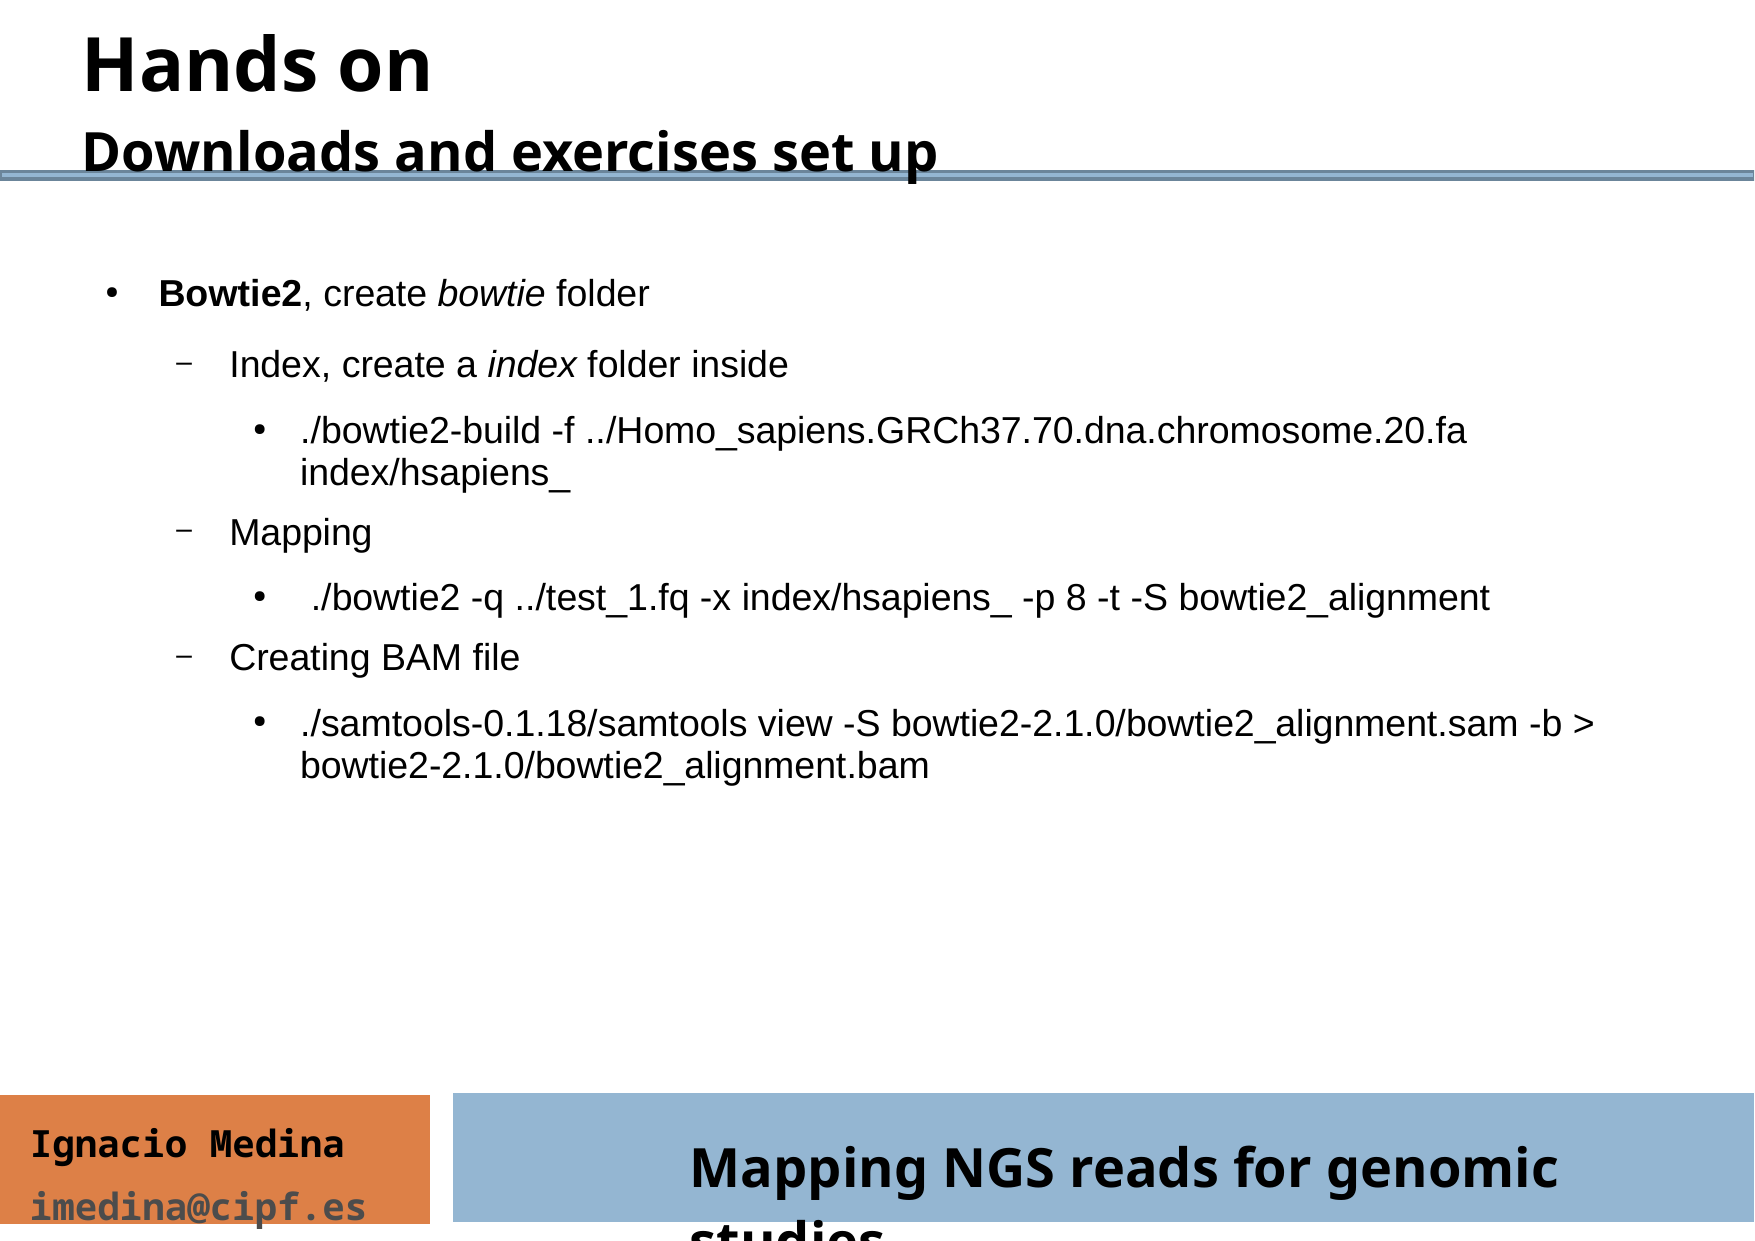

Hands on
Downloads and exercises set up
# Bowtie2, create bowtie folder
Index, create a index folder inside
./bowtie2-build -f ../Homo_sapiens.GRCh37.70.dna.chromosome.20.fa index/hsapiens_
Mapping
 ./bowtie2 -q ../test_1.fq -x index/hsapiens_ -p 8 -t -S bowtie2_alignment
Creating BAM file
./samtools-0.1.18/samtools view -S bowtie2-2.1.0/bowtie2_alignment.sam -b > bowtie2-2.1.0/bowtie2_alignment.bam
Ignacio Medina
imedina@cipf.es
Mapping NGS reads for genomic studies